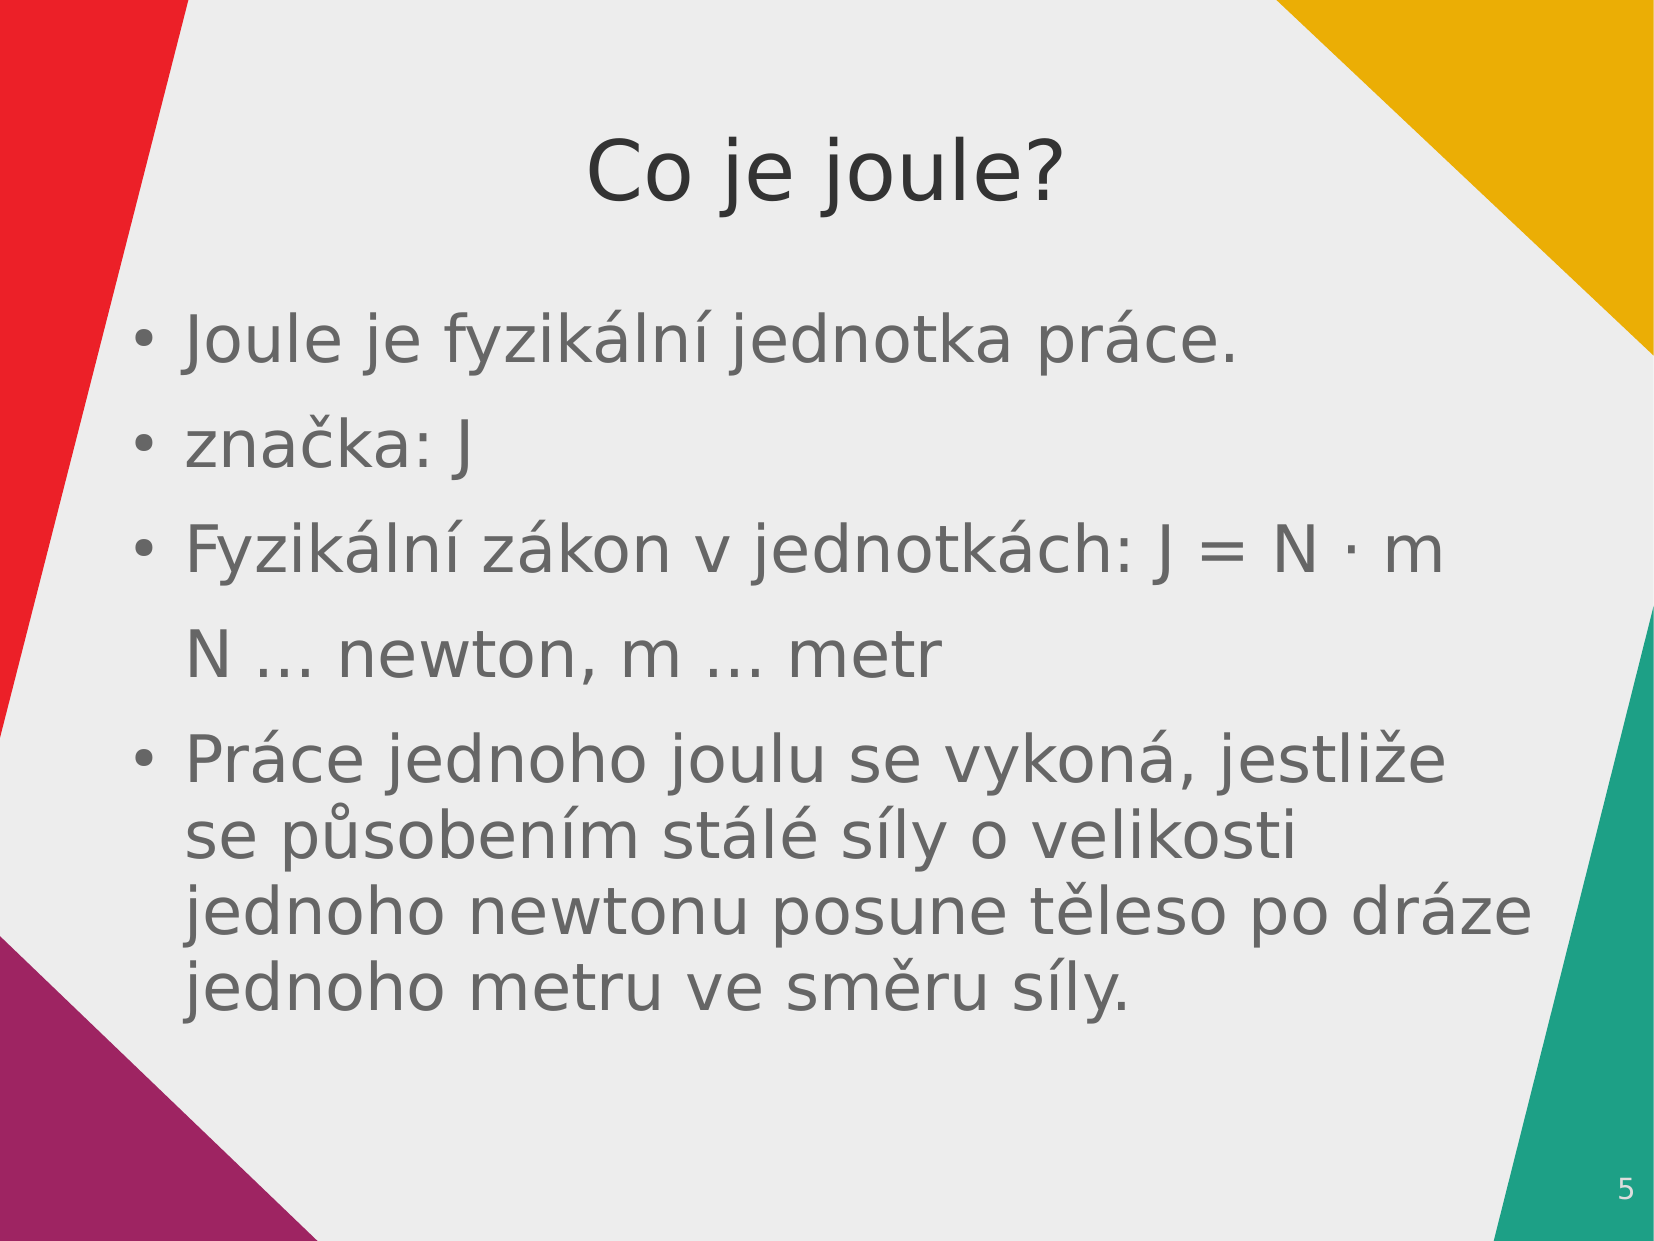

# Co je joule?
Joule je fyzikální jednotka práce.
značka: J
Fyzikální zákon v jednotkách: J = N · m
N ... newton, m ... metr
Práce jednoho joulu se vykoná, jestliže se působením stálé síly o velikosti jednoho newtonu posune těleso po dráze jednoho metru ve směru síly.
5